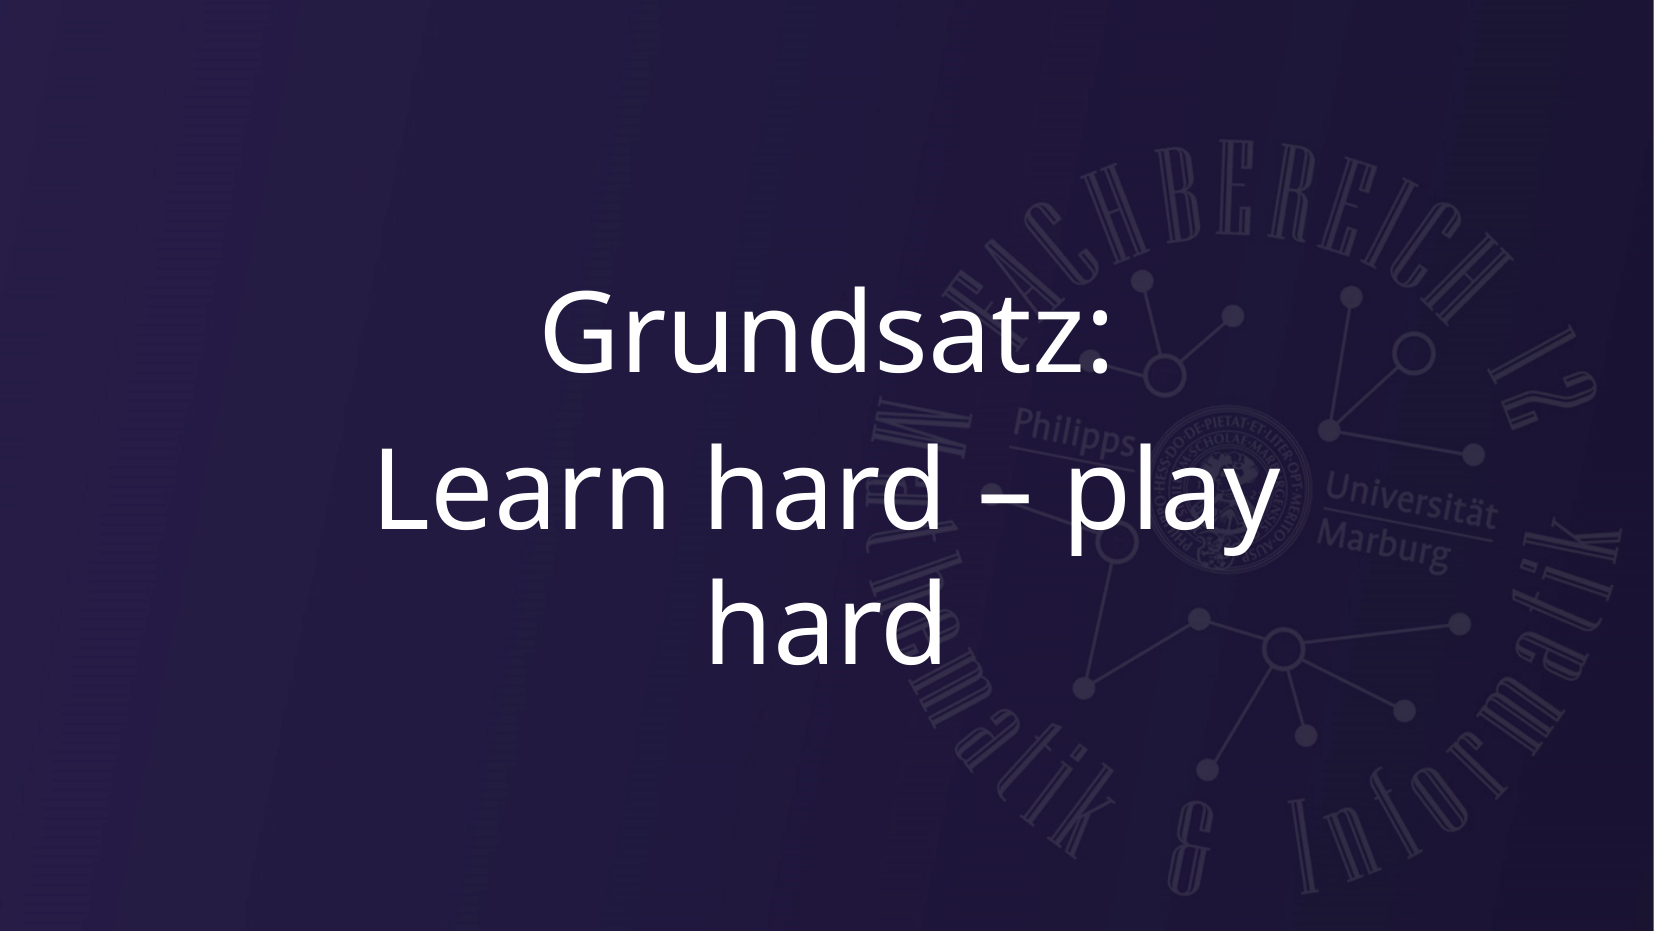

# Grundsatz:
Learn hard – play hard